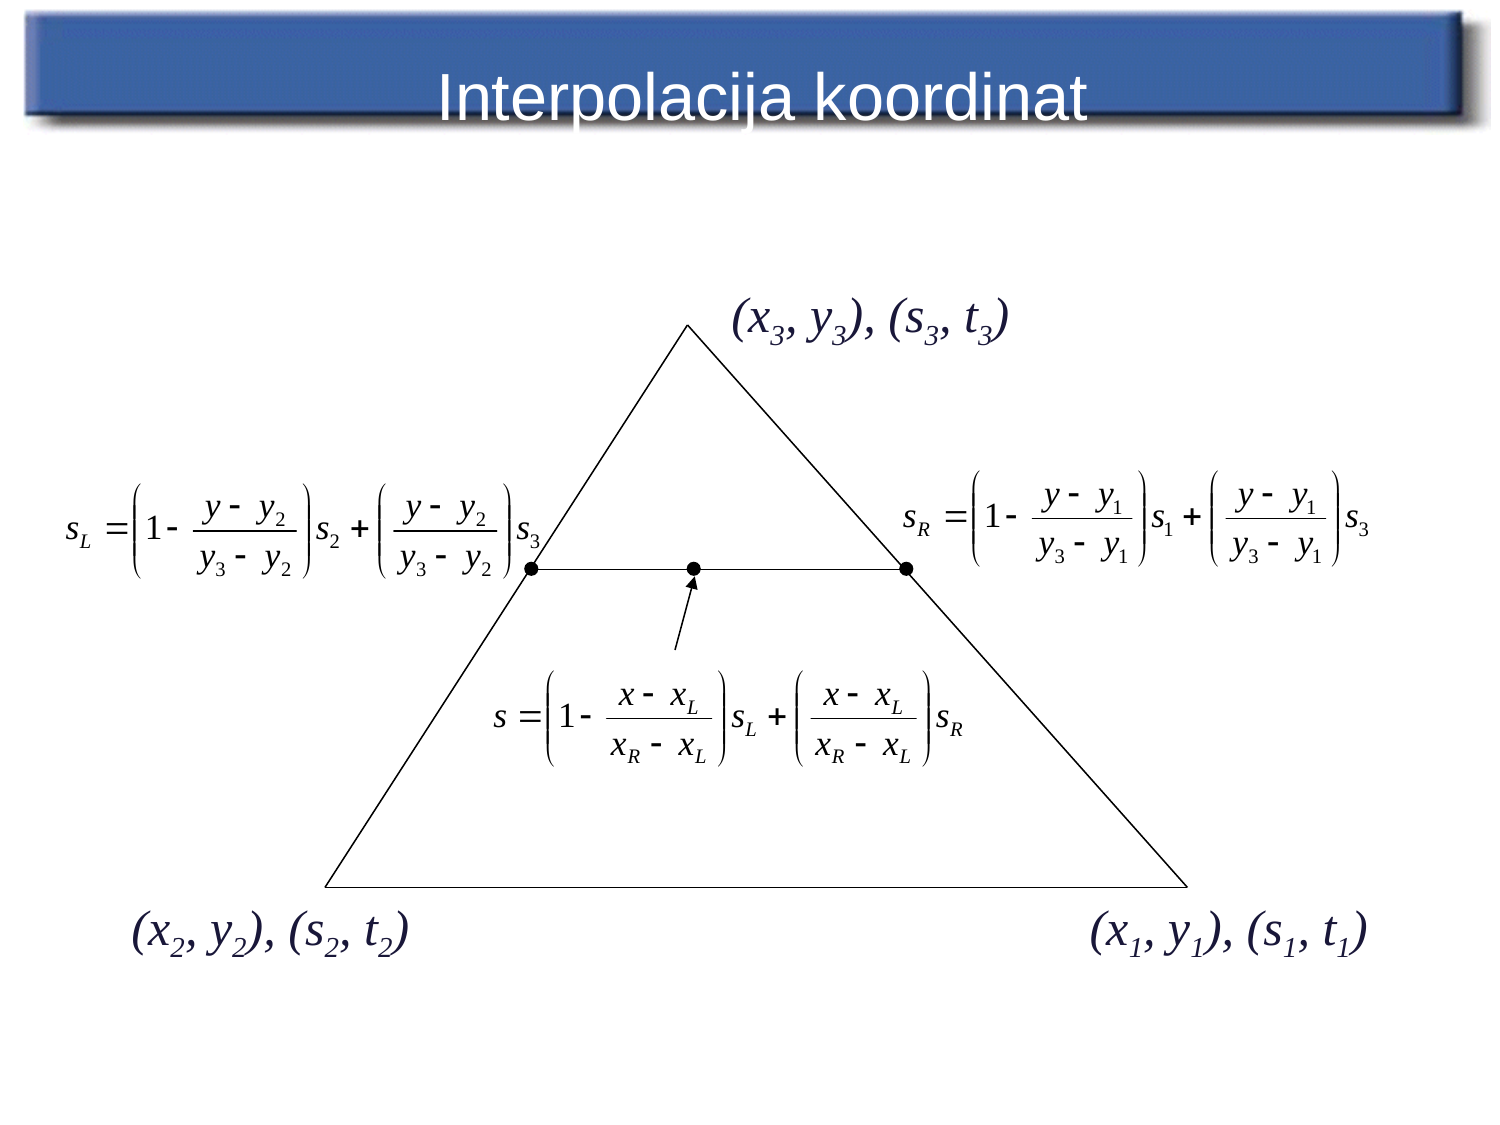

# Interpolacija koordinat
(x3, y3), (s3, t3)
(x2, y2), (s2, t2)
(x1, y1), (s1, t1)